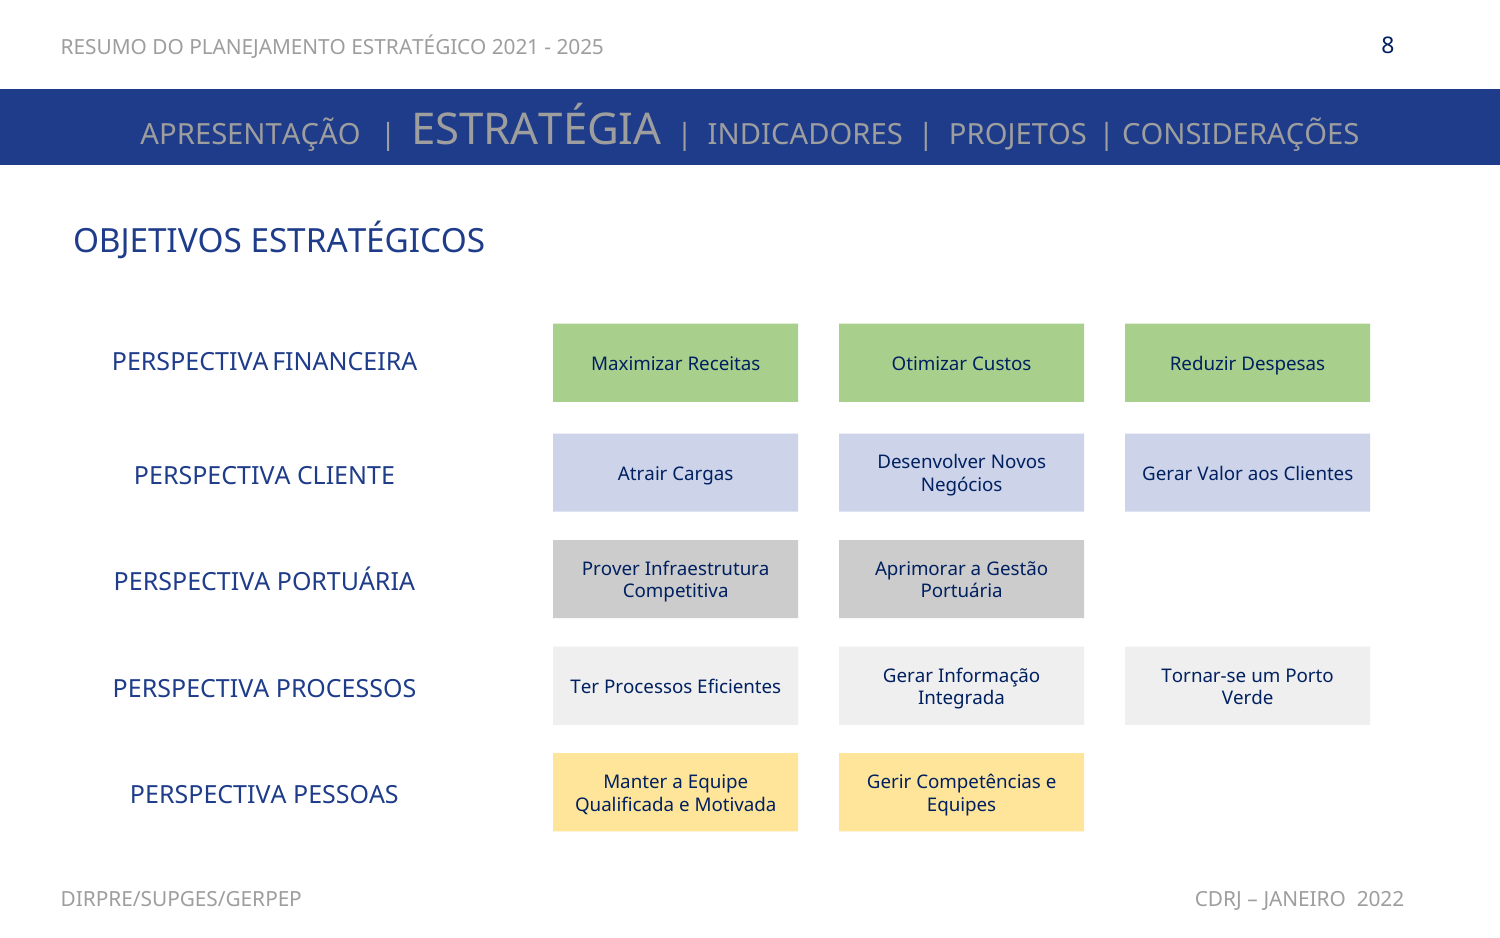

8
RESUMO DO PLANEJAMENTO ESTRATÉGICO 2021 - 2025
APRESENTAÇÃO | ESTRATÉGIA | INDICADORES | PROJETOS | CONSIDERAÇÕES
OBJETIVOS ESTRATÉGICOS
Maximizar Receitas
Otimizar Custos
Reduzir Despesas
# PERSPECTIVA FINANCEIRA
Atrair Cargas
Desenvolver Novos Negócios
Gerar Valor aos Clientes
PERSPECTIVA CLIENTE
Prover Infraestrutura Competitiva
Aprimorar a Gestão Portuária
PERSPECTIVA PORTUÁRIA
Ter Processos Eficientes
Gerar Informação Integrada
Tornar-se um Porto Verde
PERSPECTIVA PROCESSOS
Manter a Equipe Qualificada e Motivada
Gerir Competências e Equipes
PERSPECTIVA PESSOAS
DIRPRE/SUPGES/GERPEP
CDRJ – JANEIRO 2022